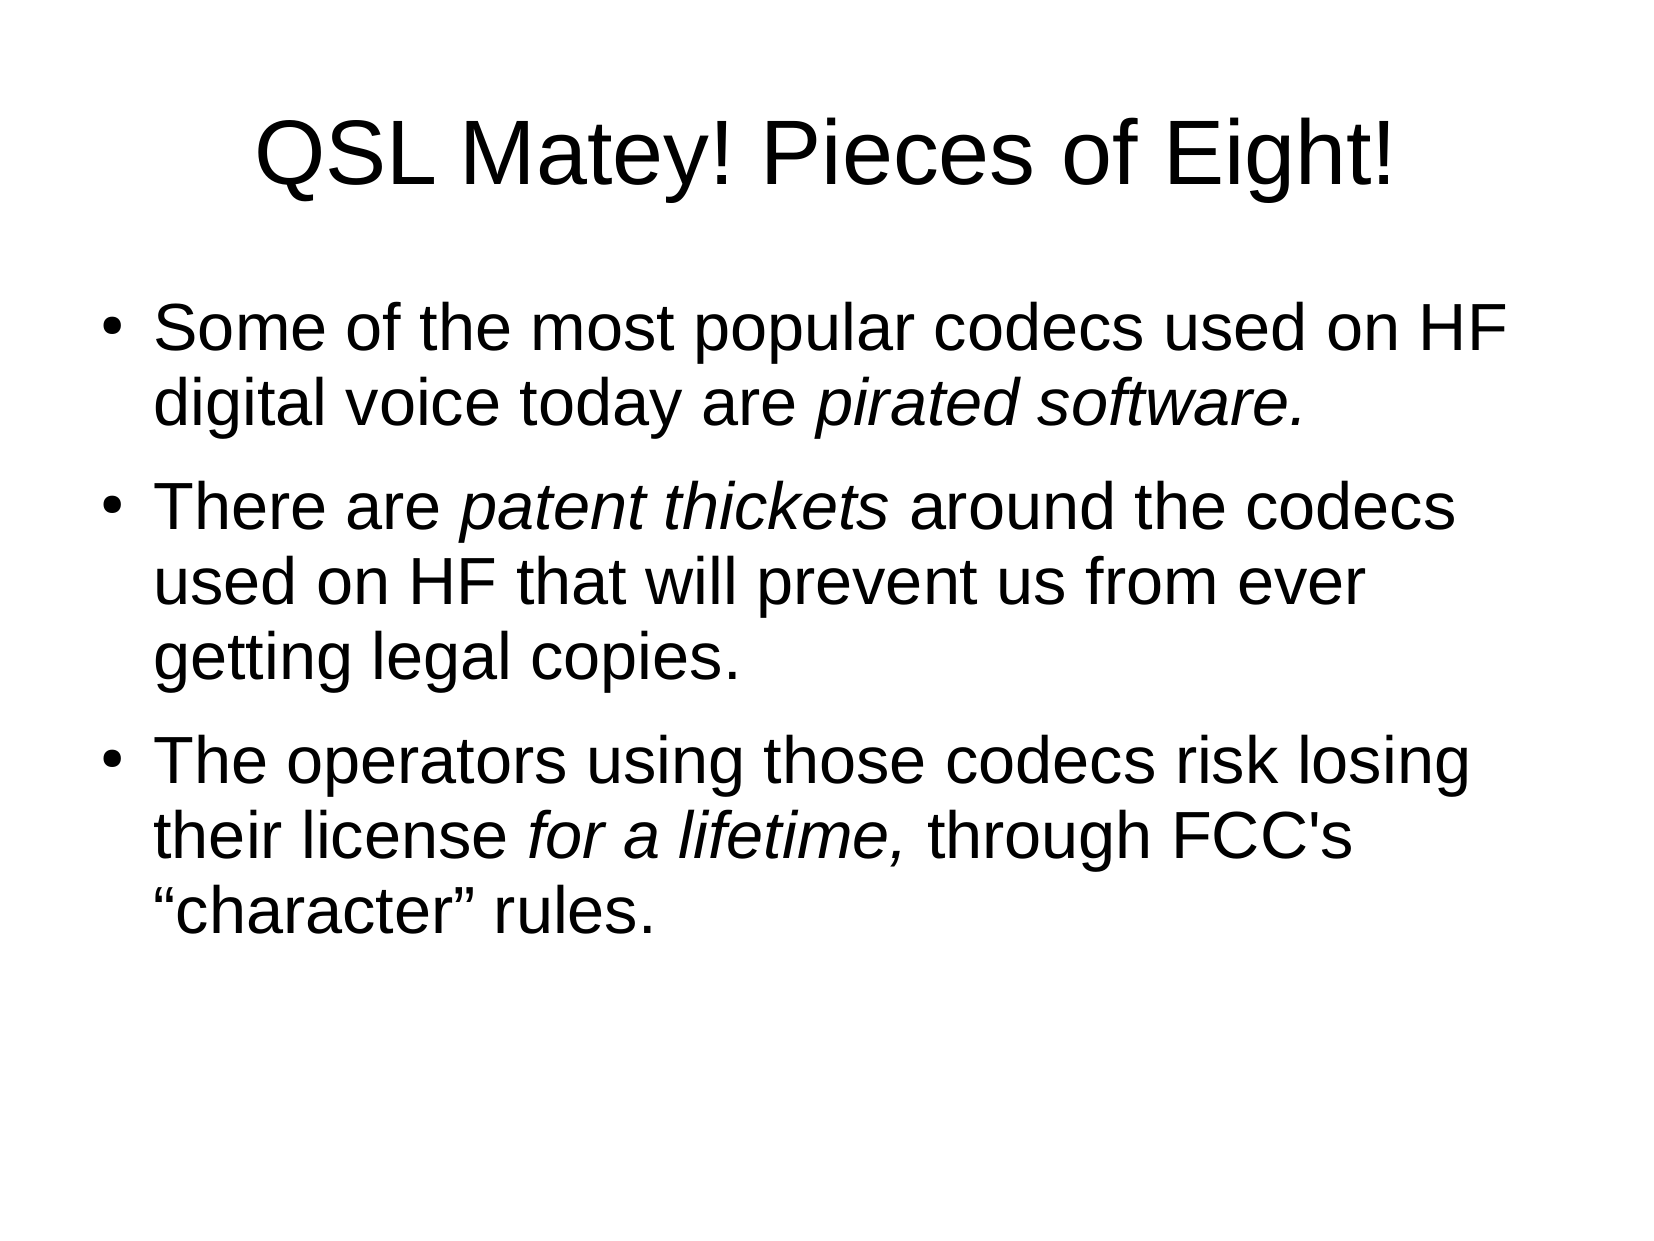

# QSL Matey! Pieces of Eight!
Some of the most popular codecs used on HF digital voice today are pirated software.
There are patent thickets around the codecs used on HF that will prevent us from ever getting legal copies.
The operators using those codecs risk losing their license for a lifetime, through FCC's “character” rules.